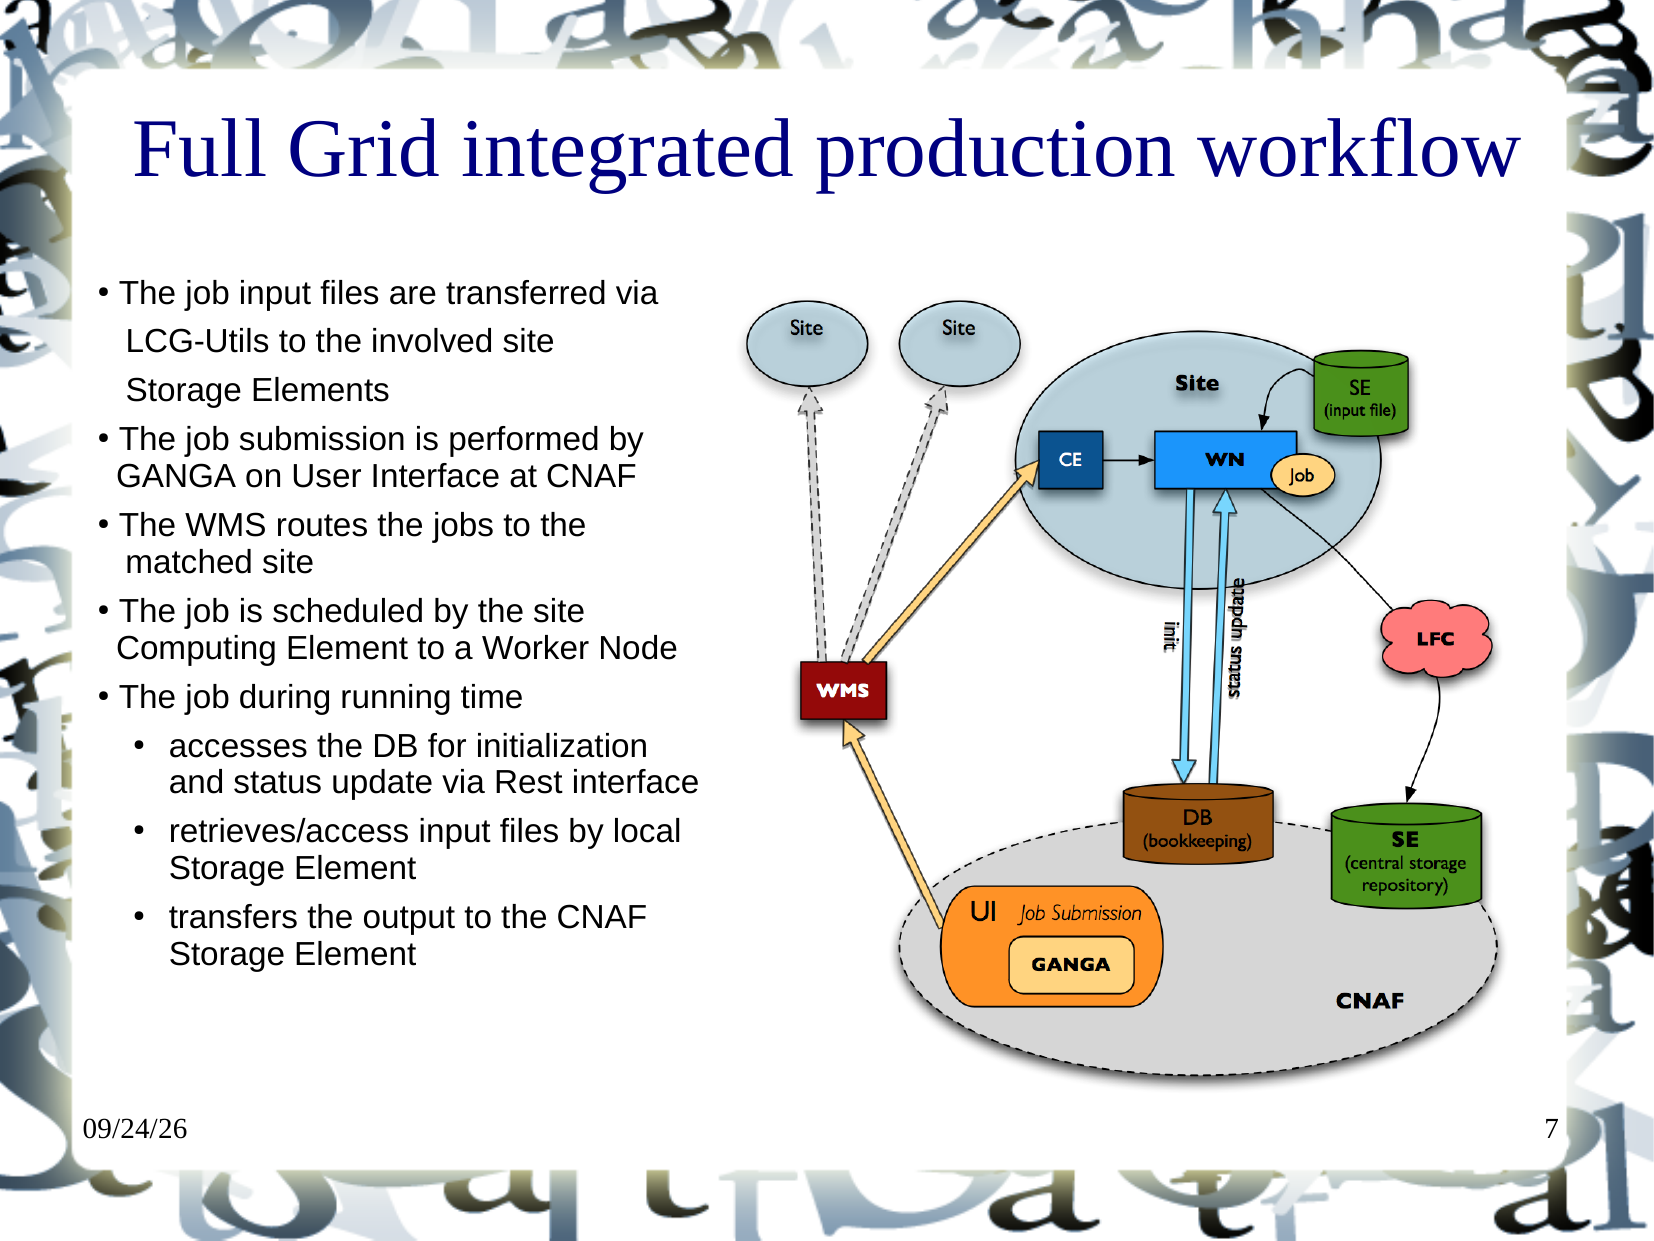

Full Grid integrated production workflow
 The job input files are transferred via
 LCG-Utils to the involved site
 Storage Elements
 The job submission is performed by
 GANGA on User Interface at CNAF
 The WMS routes the jobs to the
 matched site
 The job is scheduled by the site
 Computing Element to a Worker Node
 The job during running time
accesses the DB for initialization
and status update via Rest interface
retrieves/access input files by local
Storage Element
transfers the output to the CNAF
Storage Element
7
 The job submission is performed by
 GANGA on User Interface at CNAF
 The WMS routes the jobs to the
 matched sites
 The job is scheduled by the site
 Computing Element to a Worker Node
 The job during running time
accesses the DB for initialization
and status update
retrieves input files by local
Storage Element
transfers the output to the CNAF
Storage Element